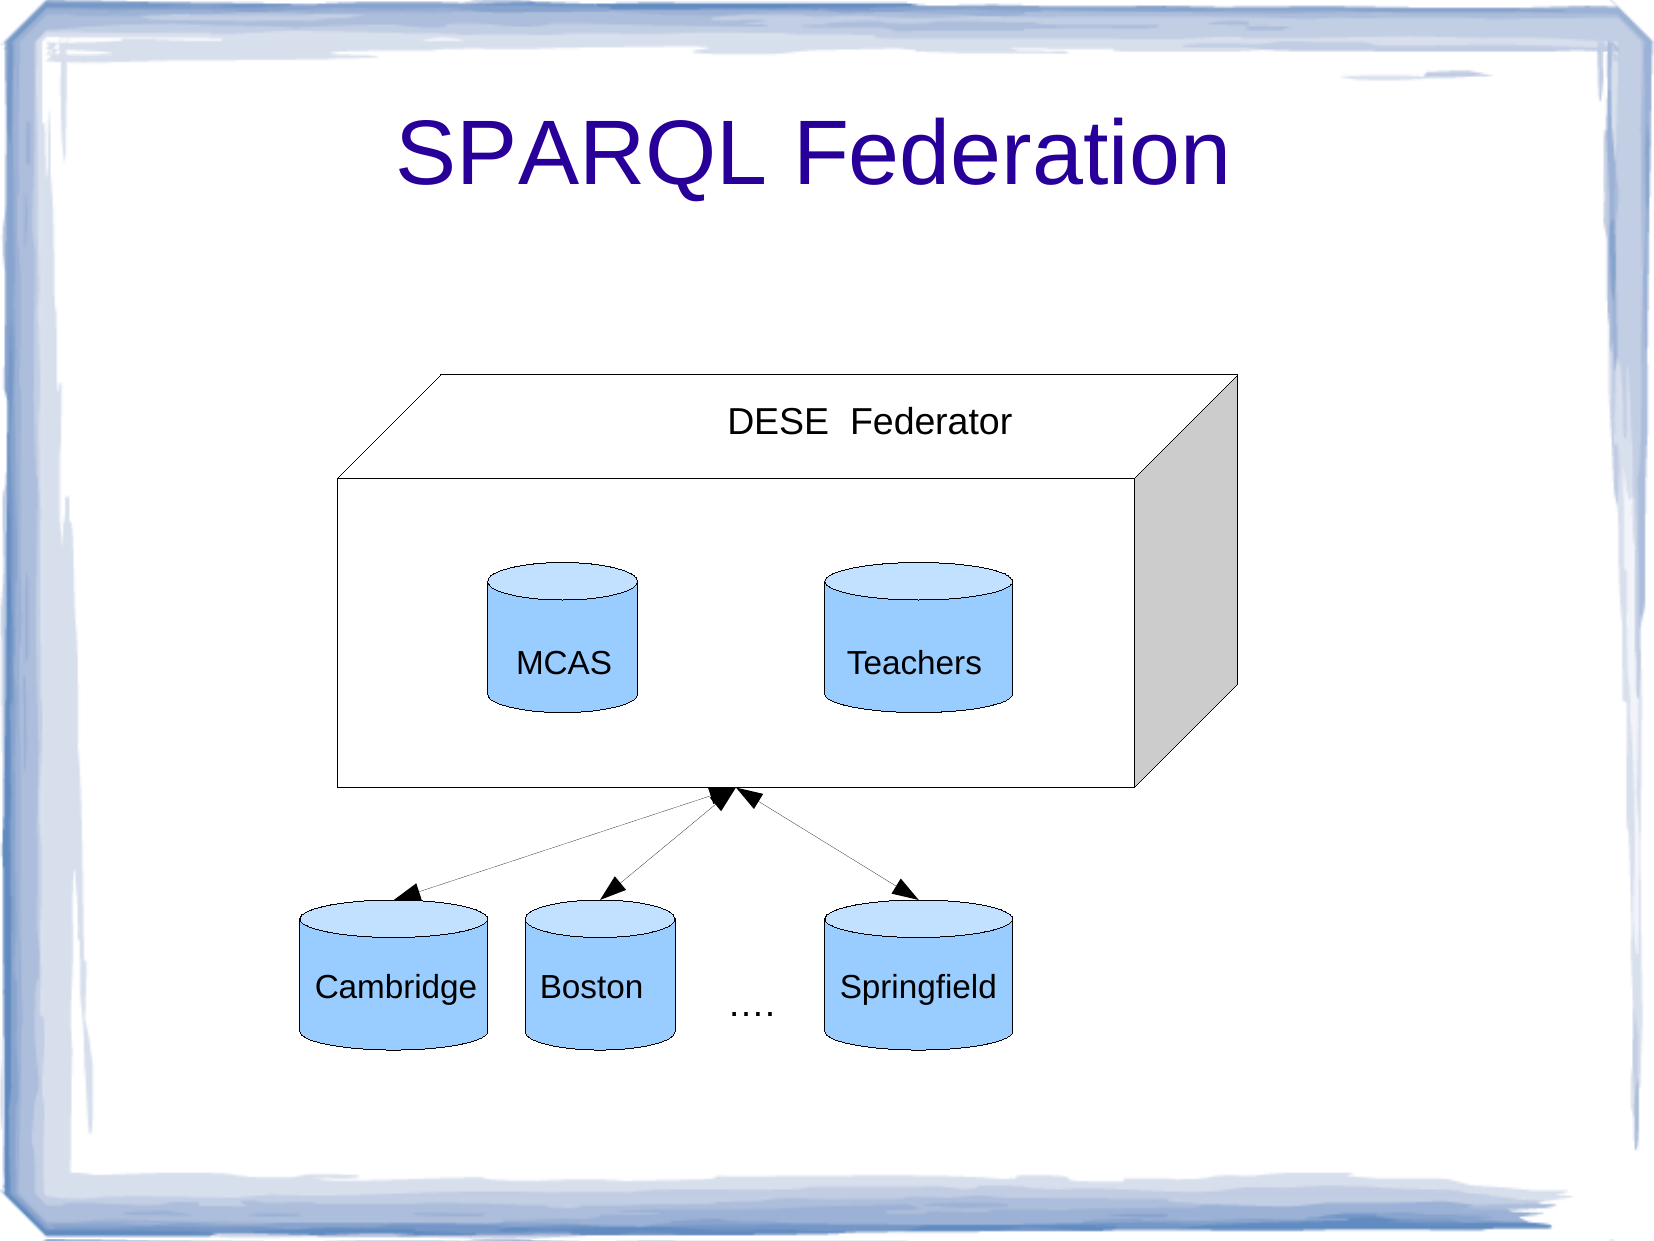

# SPARQL Federation
DESE Federator
MCAS
Teachers
Cambridge
Boston
Springfield
….